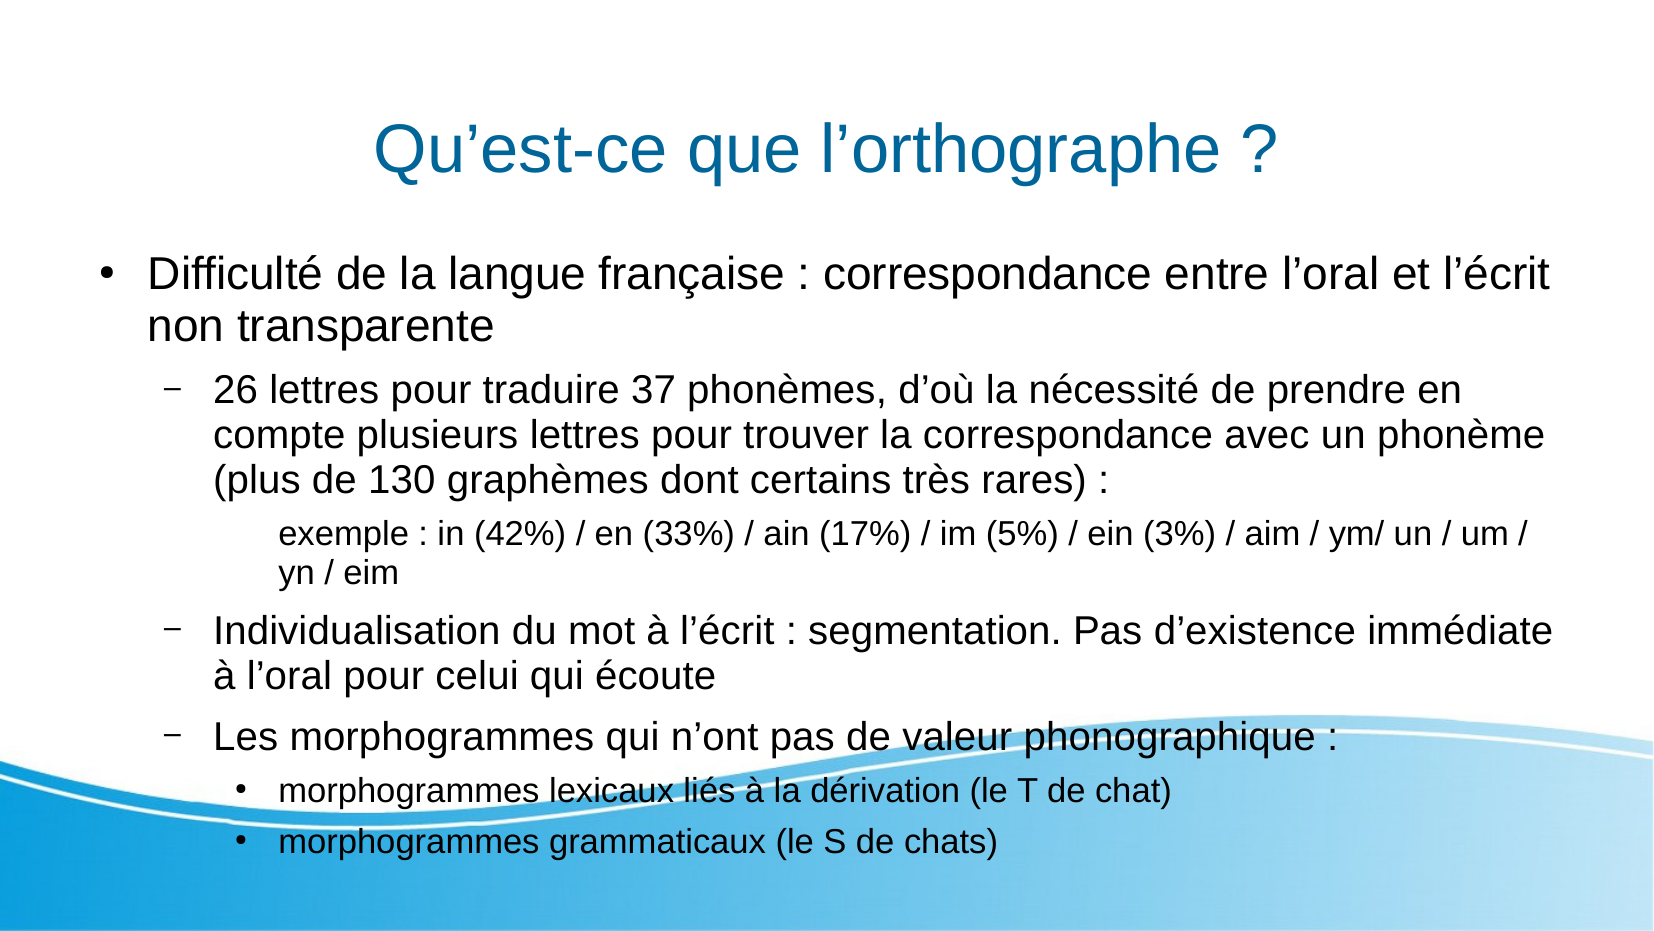

# Qu’est-ce que l’orthographe ?
Difficulté de la langue française : correspondance entre l’oral et l’écrit non transparente
26 lettres pour traduire 37 phonèmes, d’où la nécessité de prendre en compte plusieurs lettres pour trouver la correspondance avec un phonème (plus de 130 graphèmes dont certains très rares) :
exemple : in (42%) / en (33%) / ain (17%) / im (5%) / ein (3%) / aim / ym/ un / um / yn / eim
Individualisation du mot à l’écrit : segmentation. Pas d’existence immédiate à l’oral pour celui qui écoute
Les morphogrammes qui n’ont pas de valeur phonographique :
morphogrammes lexicaux liés à la dérivation (le T de chat)
morphogrammes grammaticaux (le S de chats)